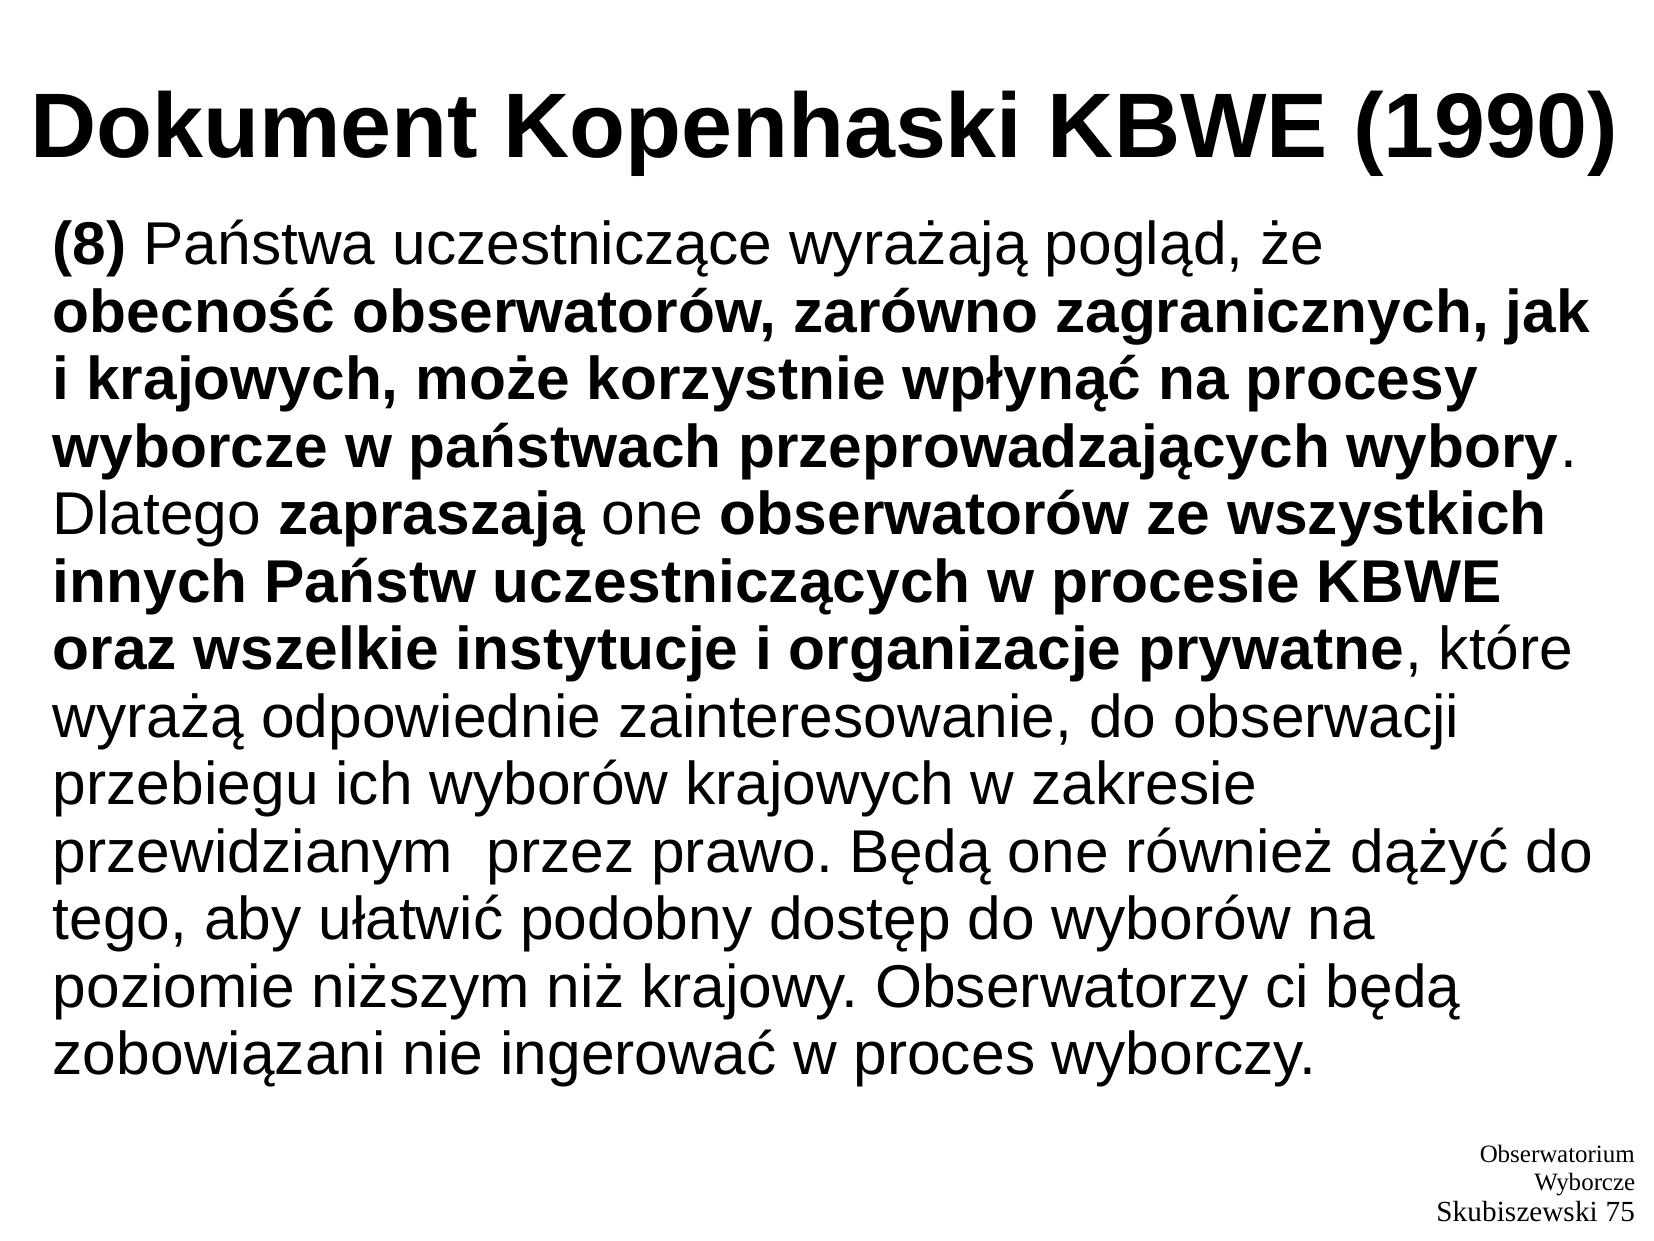

# Dokument Kopenhaski KBWE (1990)
(8) Państwa uczestniczące wyrażają pogląd, że obecność obserwatorów, zarówno zagranicznych, jak i krajowych, może korzystnie wpłynąć na procesy wyborcze w państwach przeprowadzających wybory. Dlatego zapraszają one obserwatorów ze wszystkich innych Państw uczestniczących w procesie KBWE oraz wszelkie instytucje i organizacje prywatne, które wyrażą odpowiednie zainteresowanie, do obserwacji przebiegu ich wyborów krajowych w zakresie przewidzianym przez prawo. Będą one również dążyć do tego, aby ułatwić podobny dostęp do wyborów na poziomie niższym niż krajowy. Obserwatorzy ci będą zobowiązani nie ingerować w proces wyborczy.
75